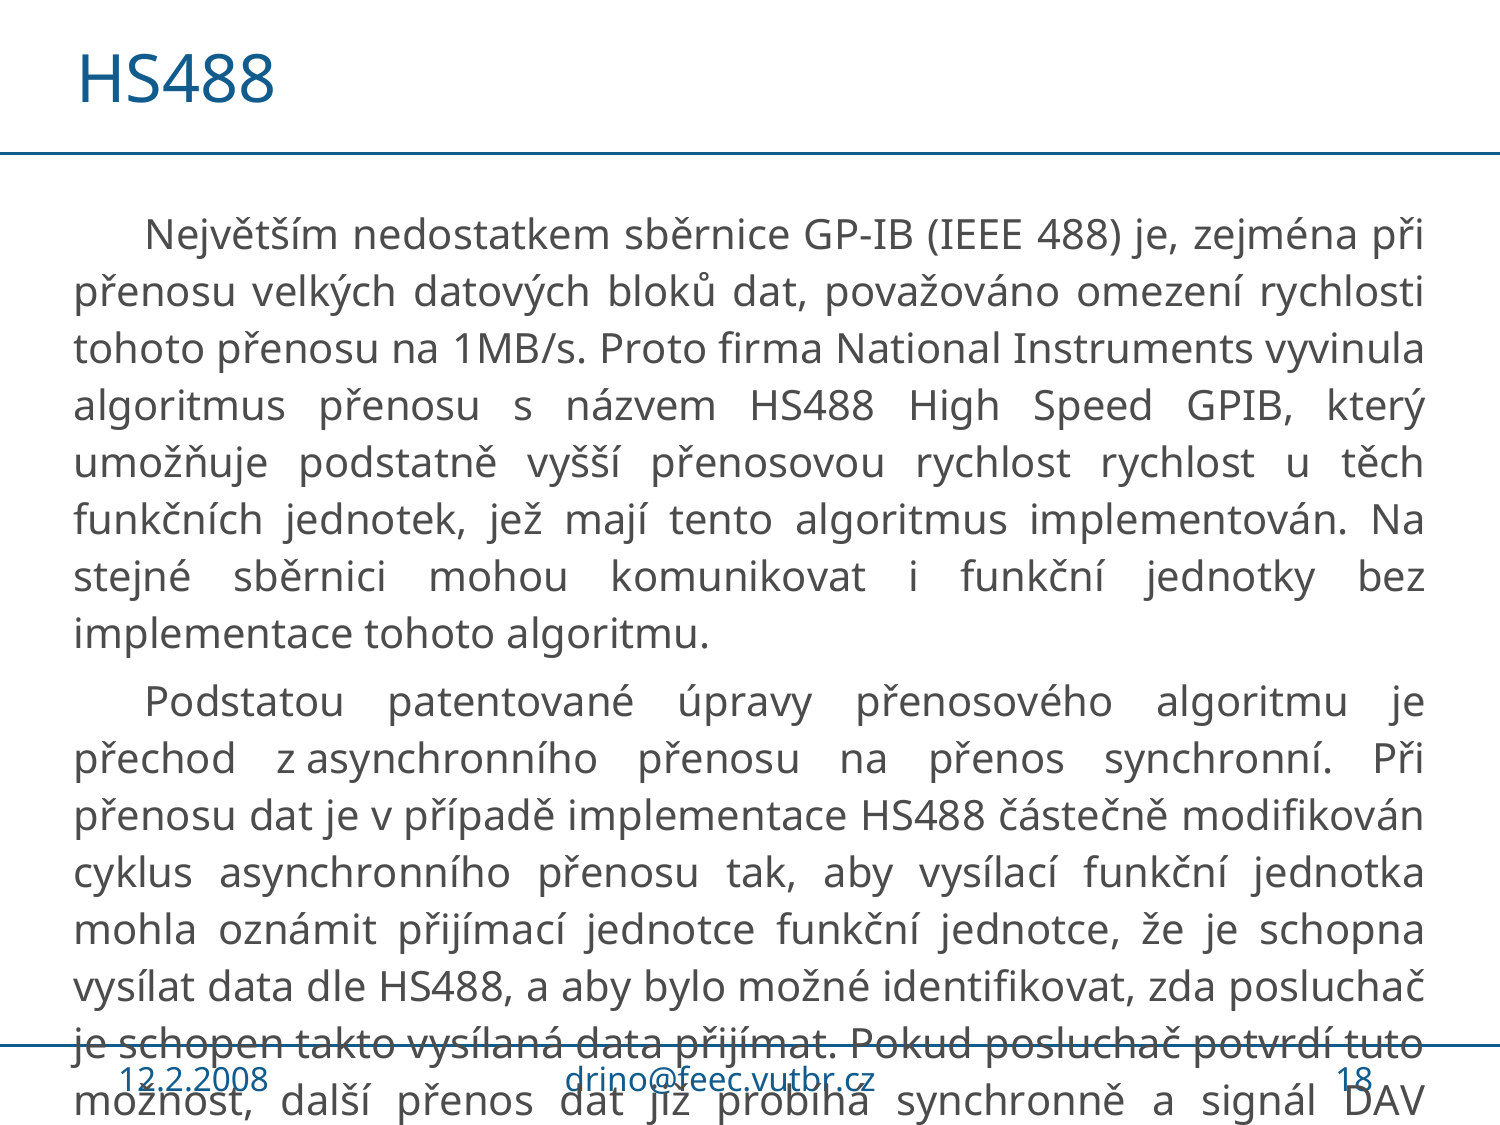

# HS488
Největším nedostatkem sběrnice GP-IB (IEEE 488) je, zejména při přenosu velkých datových bloků dat, považováno omezení rychlosti tohoto přenosu na 1MB/s. Proto firma National Instruments vyvinula algoritmus přenosu s názvem HS488 High Speed GPIB, který umožňuje podstatně vyšší přenosovou rychlost rychlost u těch funkčních jednotek, jež mají tento algoritmus implementován. Na stejné sběrnici mohou komunikovat i funkční jednotky bez implementace tohoto algoritmu.
Podstatou patentované úpravy přenosového algoritmu je přechod z asynchronního přenosu na přenos synchronní. Při přenosu dat je v případě implementace HS488 částečně modifikován cyklus asynchronního přenosu tak, aby vysílací funkční jednotka mohla oznámit přijímací jednotce funkční jednotce, že je schopna vysílat data dle HS488, a aby bylo možné identifikovat, zda posluchač je schopen takto vysílaná data přijímat. Pokud posluchač potvrdí tuto možnost, další přenos dat již probíhá synchronně a signál DAV převezme funkci taktovacího signálu. Pokus posluchač možnost přijímat dat v režimu
12.2.2008
drino@feec.vutbr.cz